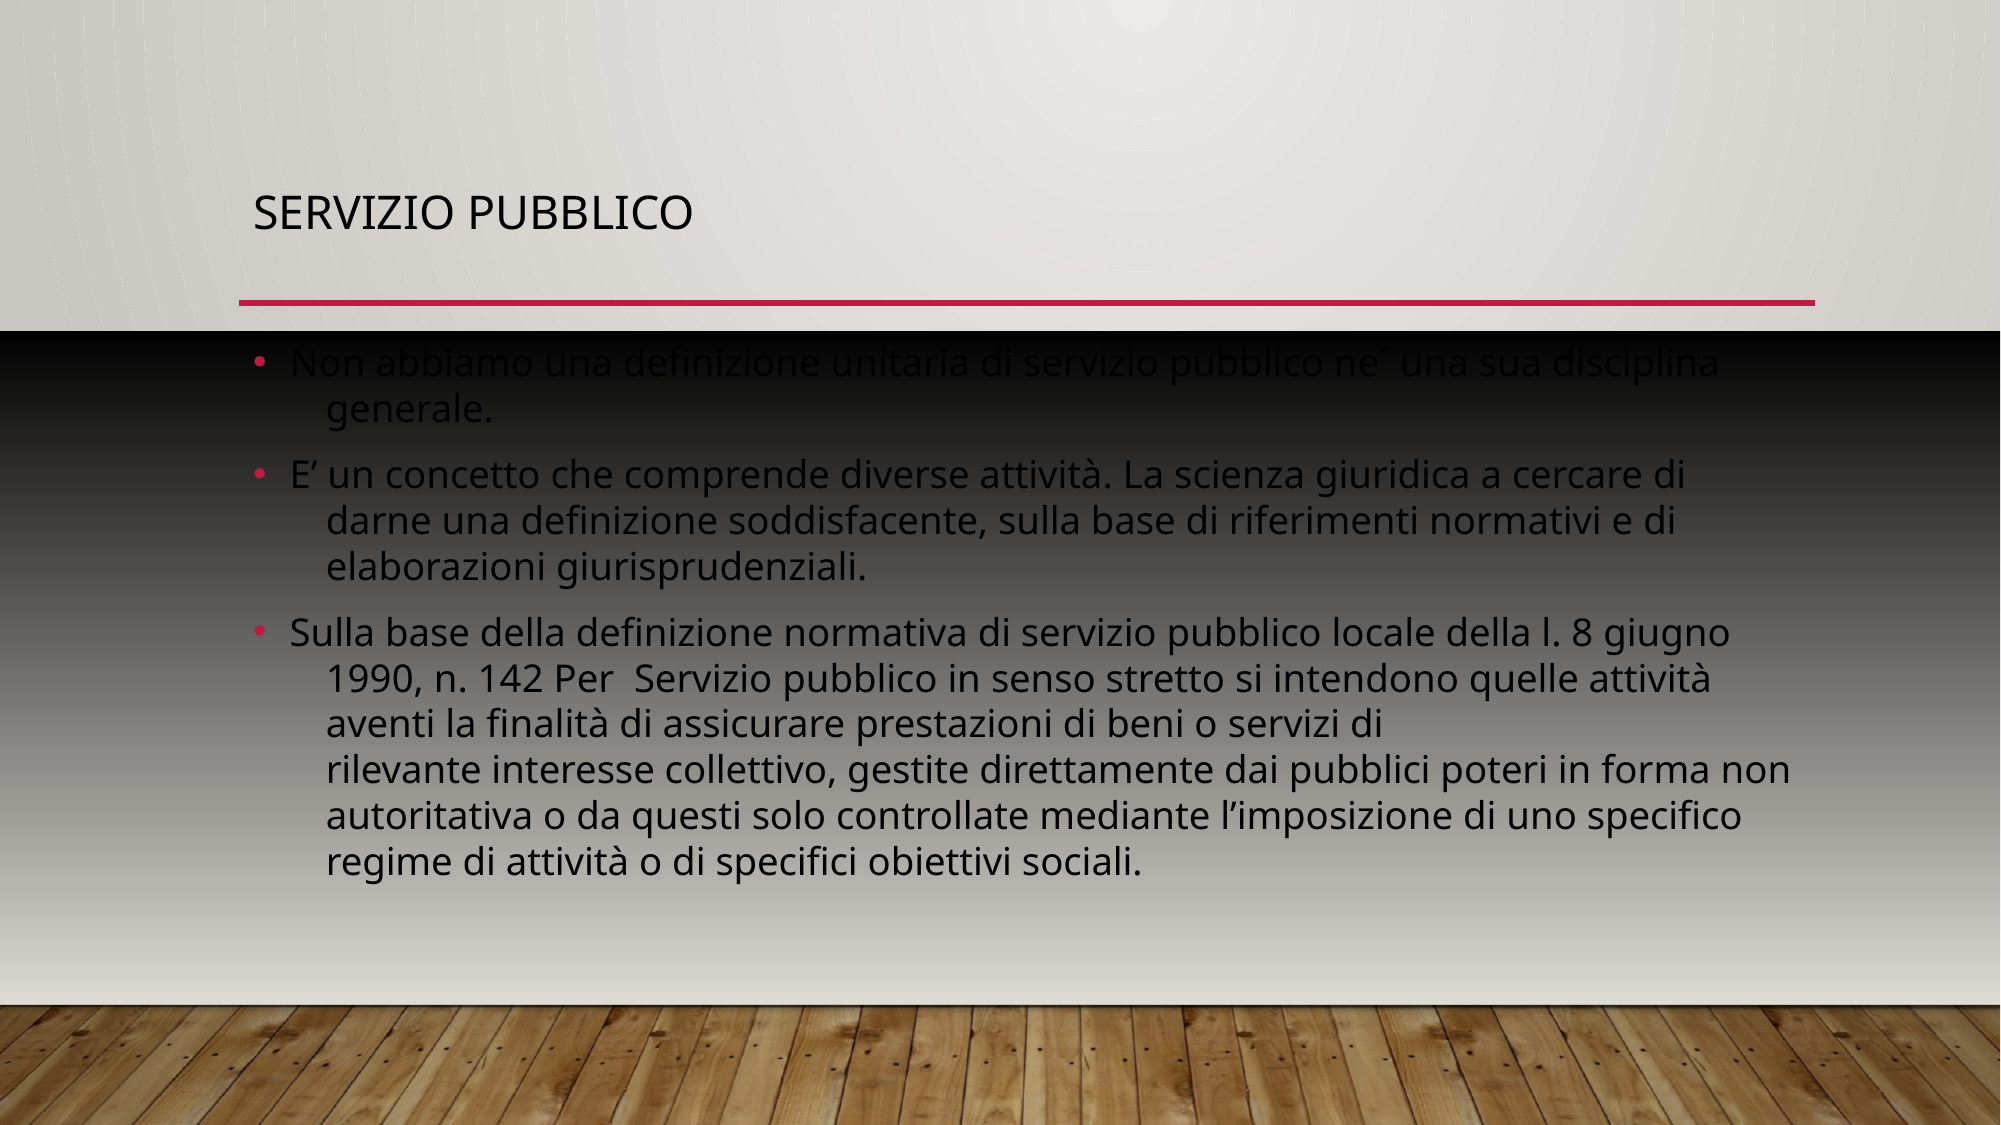

# Servizio pubblico
Non abbiamo una definizione unitaria di servizio pubblico ne´ una sua disciplina generale.
E’ un concetto che comprende diverse attività. La scienza giuridica a cercare di darne una definizione soddisfacente, sulla base di riferimenti normativi e di elaborazioni giurisprudenziali.
Sulla base della definizione normativa di servizio pubblico locale della l. 8 giugno 1990, n. 142 Per Servizio pubblico in senso stretto si intendono quelle attività aventi la finalità di assicurare prestazioni di beni o servizi di rilevante interesse collettivo, gestite direttamente dai pubblici poteri in forma non autoritativa o da questi solo controllate mediante l’imposizione di uno specifico regime di attività o di specifici obiettivi sociali.